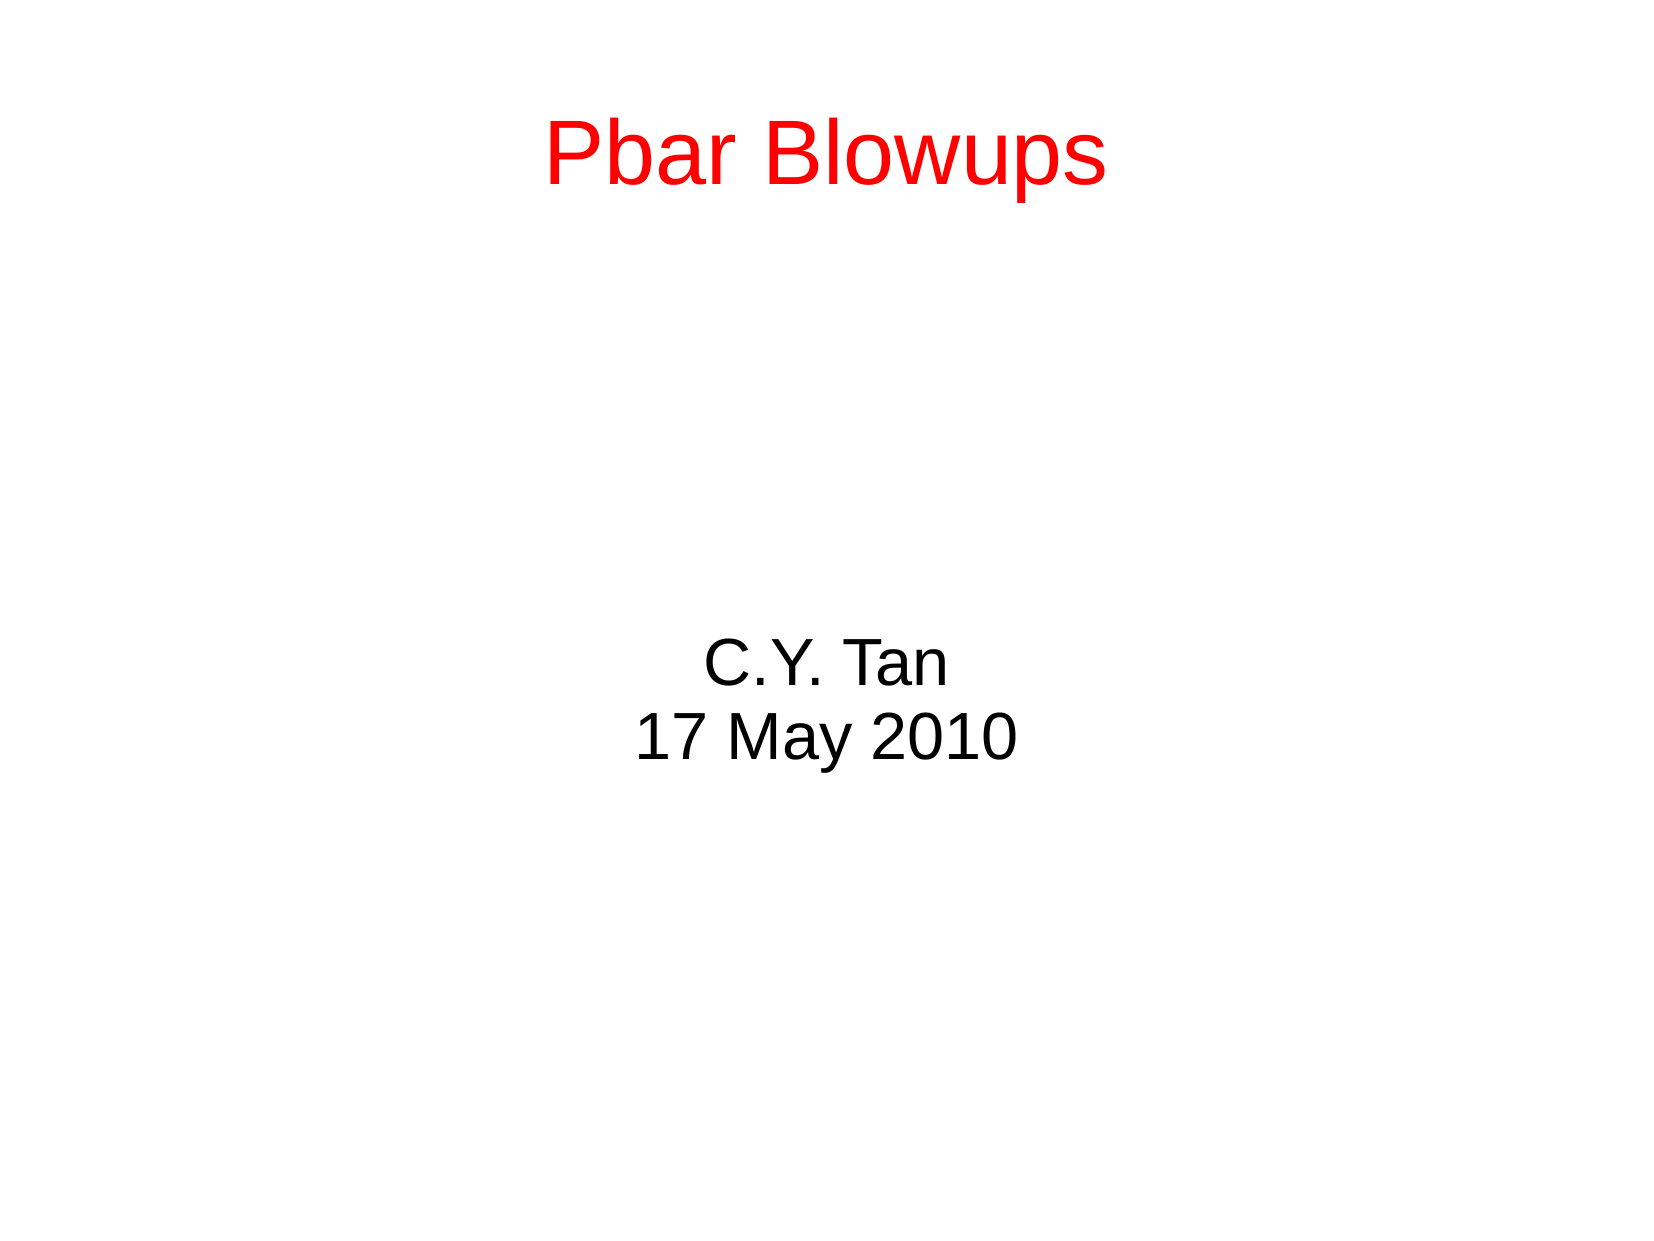

# Pbar Blowups
C.Y. Tan
17 May 2010